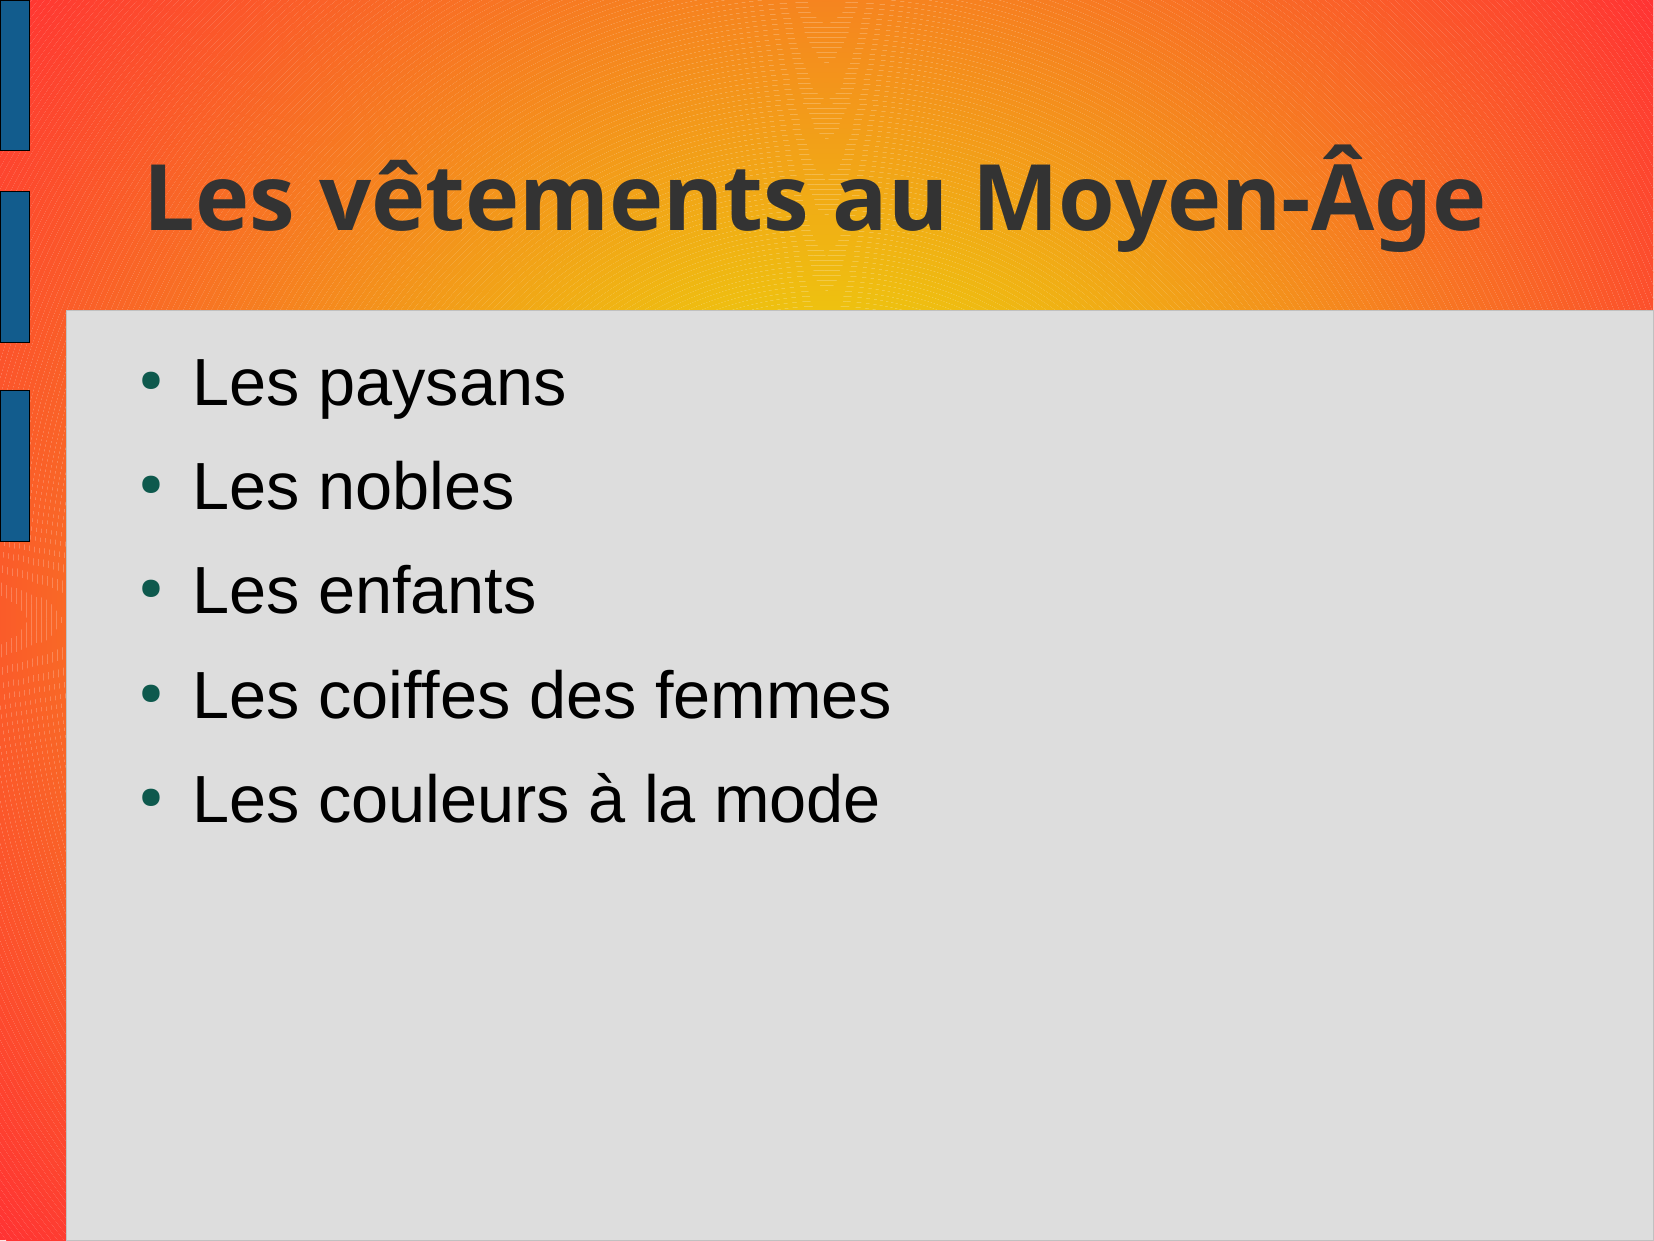

# Les vêtements au Moyen-Âge
Les paysans
Les nobles
Les enfants
Les coiffes des femmes
Les couleurs à la mode